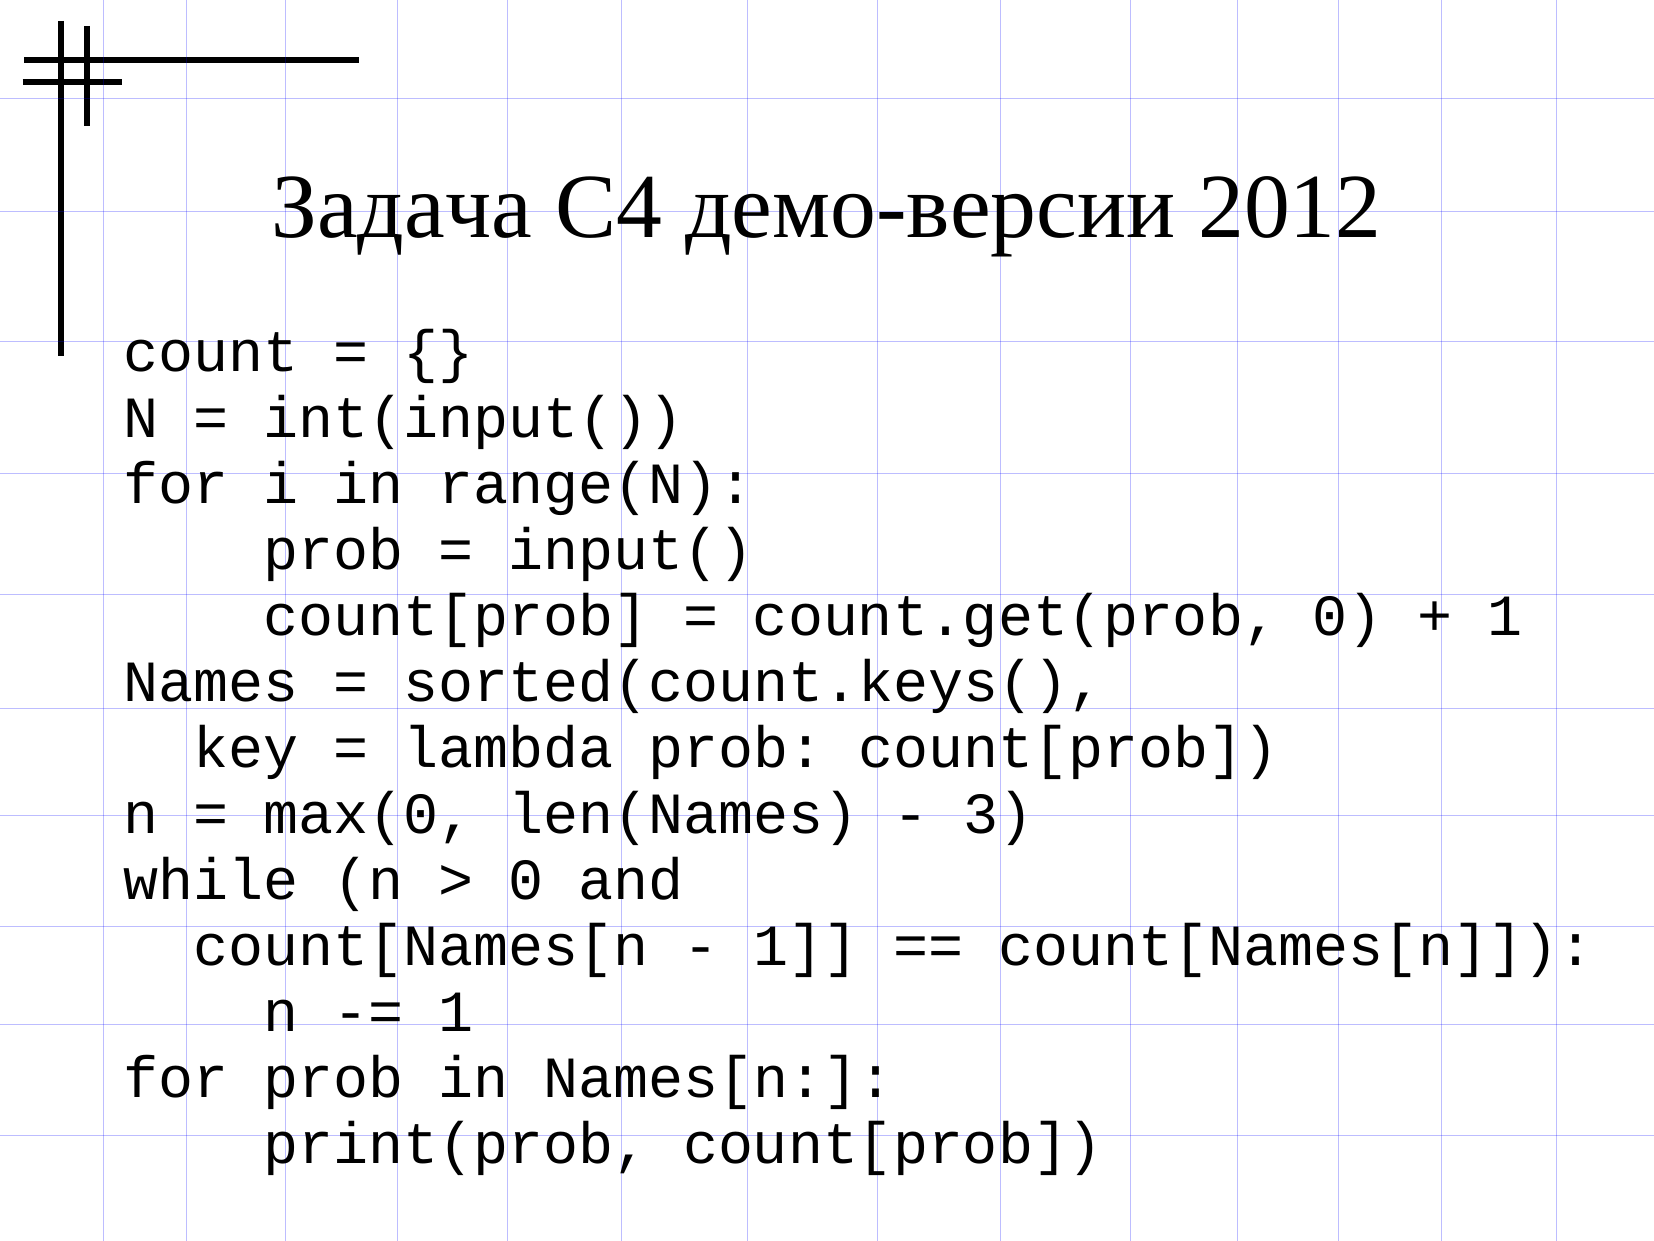

# Задача C4 демо-версии 2012
count = {}
N = int(input())
for i in range(N):
 prob = input()
 count[prob] = count.get(prob, 0) + 1
Names = sorted(count.keys(),
 key = lambda prob: count[prob])
n = max(0, len(Names) - 3)
while (n > 0 and
 count[Names[n - 1]] == count[Names[n]]):
 n -= 1
for prob in Names[n:]:
 print(prob, count[prob])